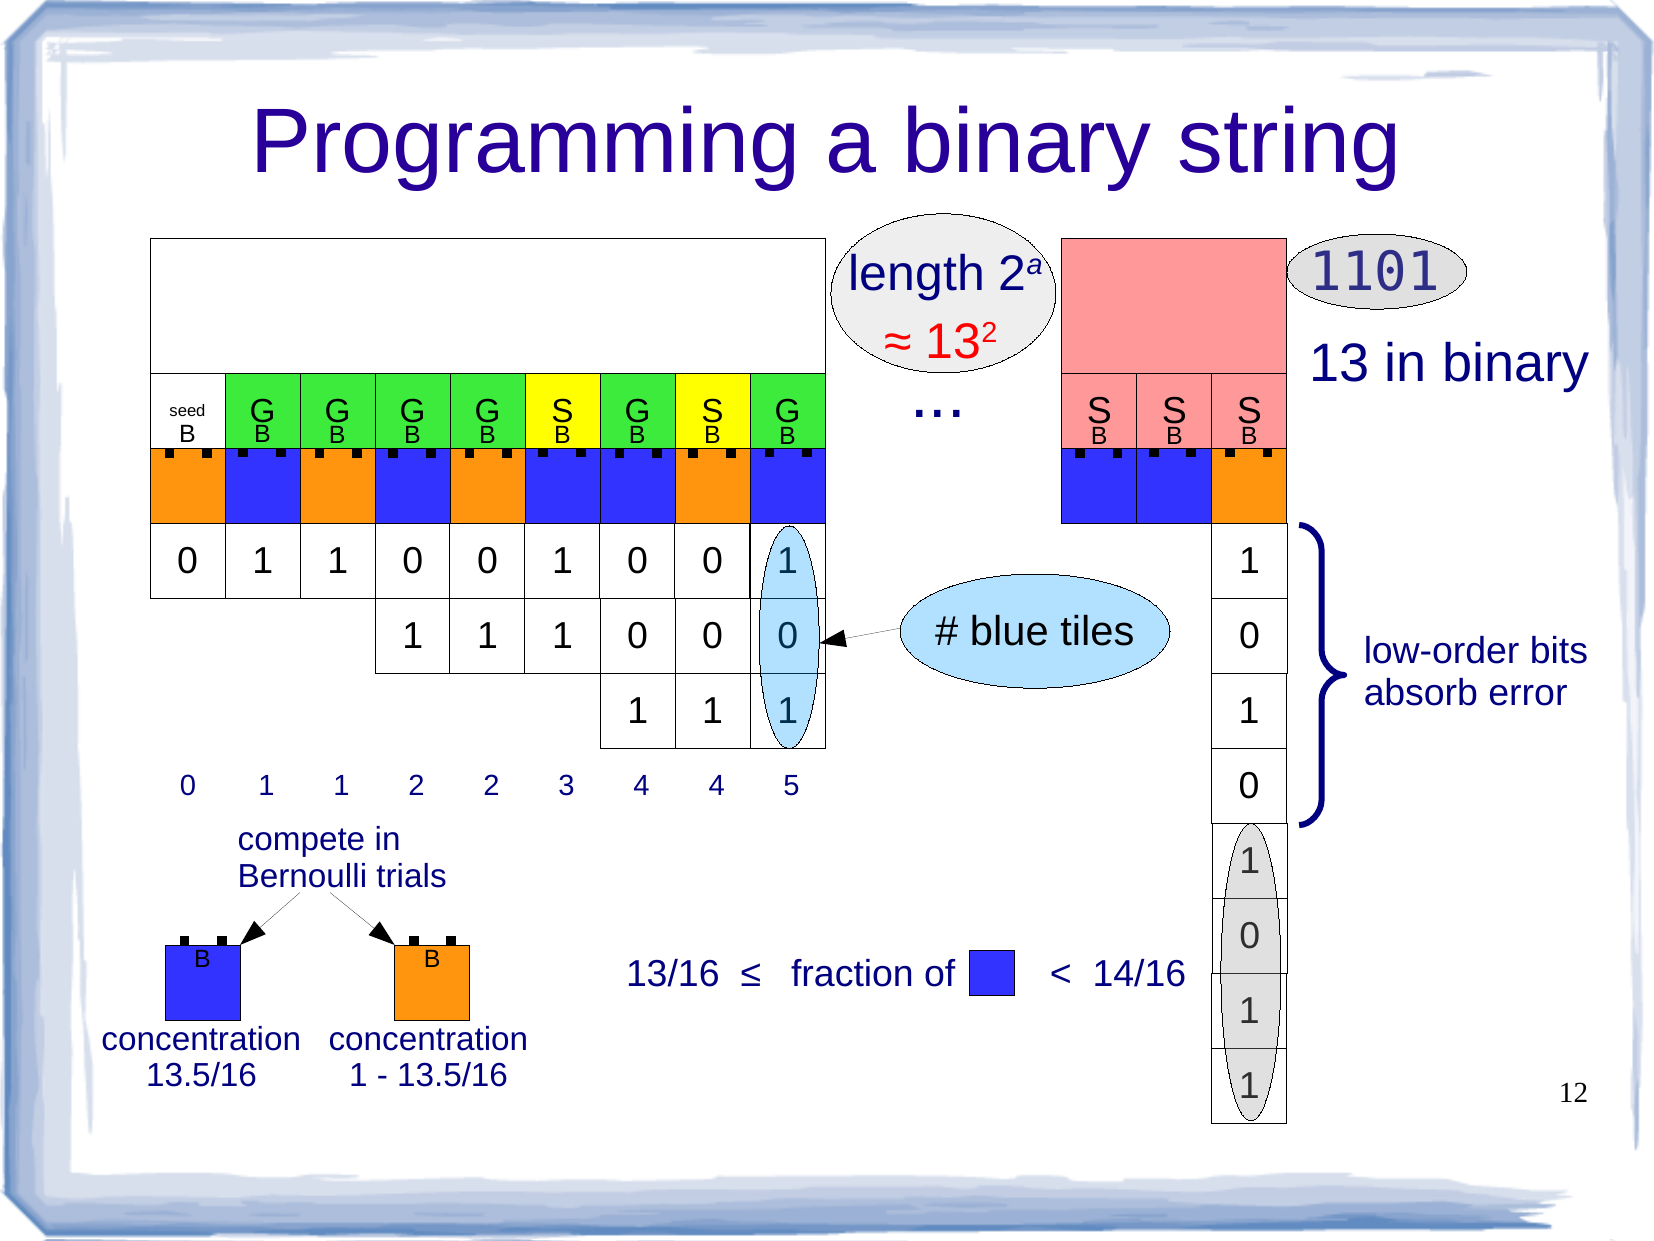

# Programming a binary string
length 2a
...
S
S
seed
G
G
G
G
G
G
S
S
G
G
S
S
G
G
S
1101
13 in binary
≈ 132
B
B
B
B
B
B
B
B
B
B
B
B
0
1
1
0
0
0
1
0
1
0
1
1
1
0
0
1
1
1
1
0
1
0
1
0
13/16 ≤
fraction of
< 14/16
1
1
# blue tiles
0
1
1
2
2
3
4
4
5
low-order bits absorb error
compete in Bernoulli trials
concentration 13.5/16
concentration 1 - 13.5/16
B
B
12